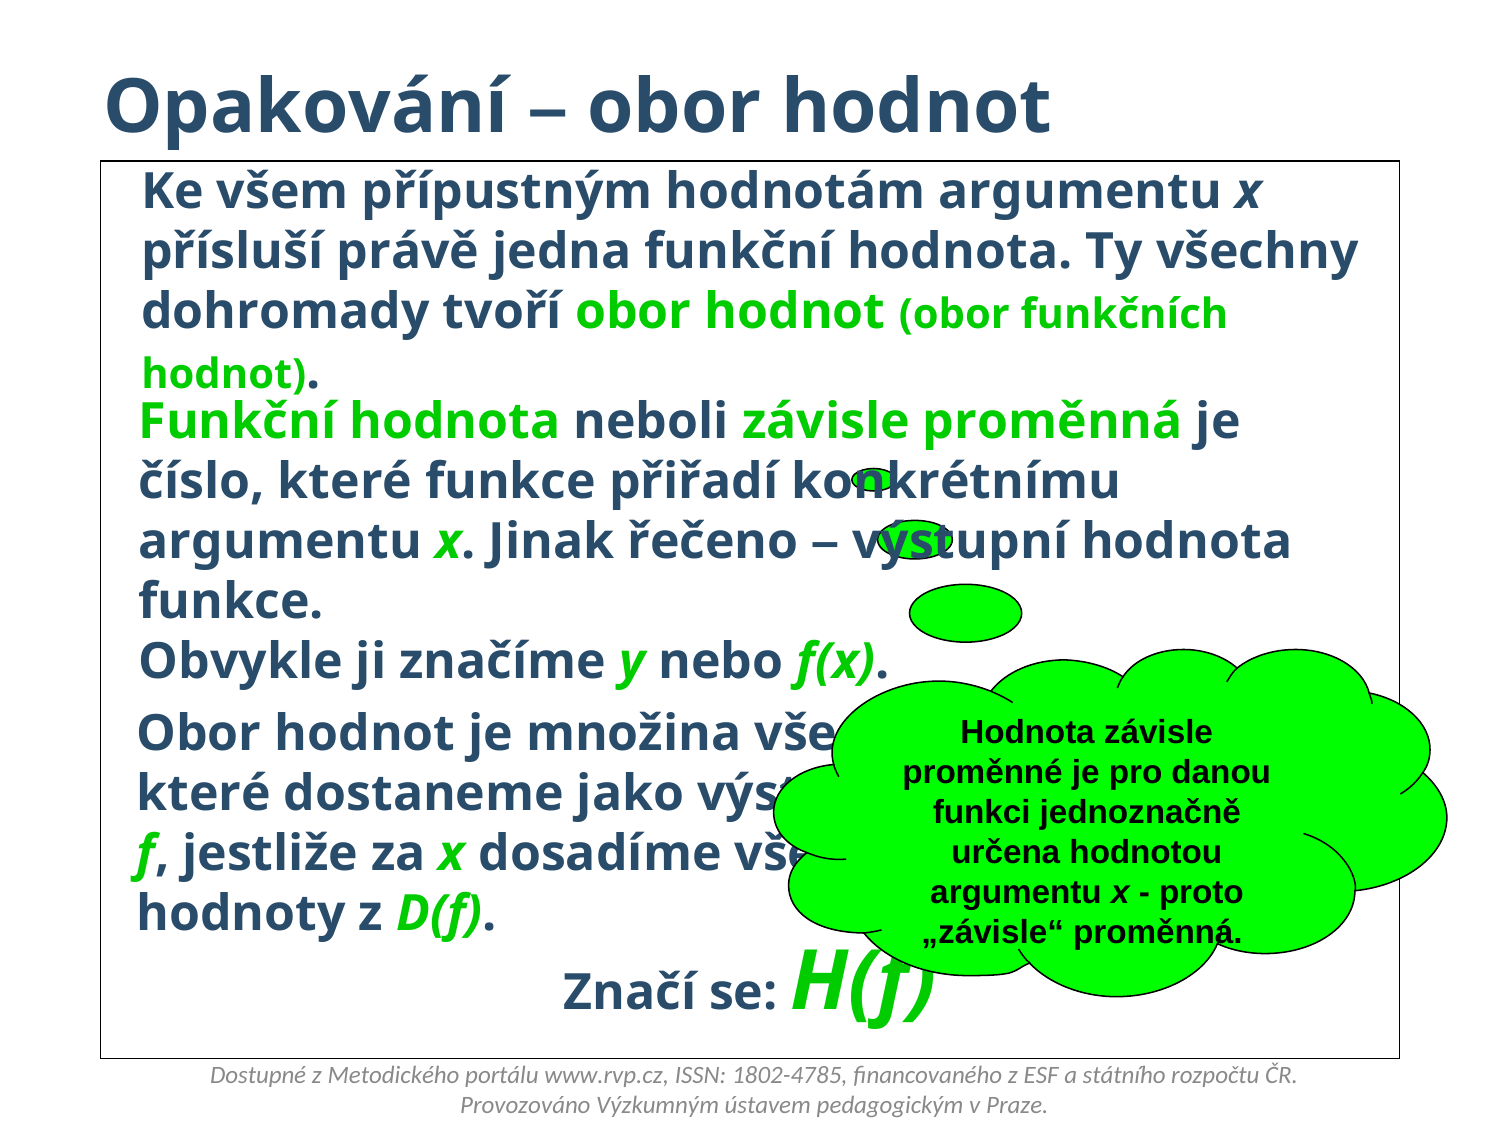

# Opakování – obor hodnot
Ke všem přípustným hodnotám argumentu x přísluší právě jedna funkční hodnota. Ty všechny dohromady tvoří obor hodnot (obor funkčních hodnot).
Funkční hodnota neboli závisle proměnná je číslo, které funkce přiřadí konkrétnímu argumentu x. Jinak řečeno – výstupní hodnota funkce.
Obvykle ji značíme y nebo f(x).
Hodnota závisle proměnné je pro danou funkci jednoznačně určena hodnotou argumentu x - proto „závisle“ proměnná.
Obor hodnot je množina všech reálných čísel, které dostaneme jako výstupní hodnotu funkce f, jestliže za x dosadíme všechny přípustné hodnoty z D(f).
Značí se: H(f)‏